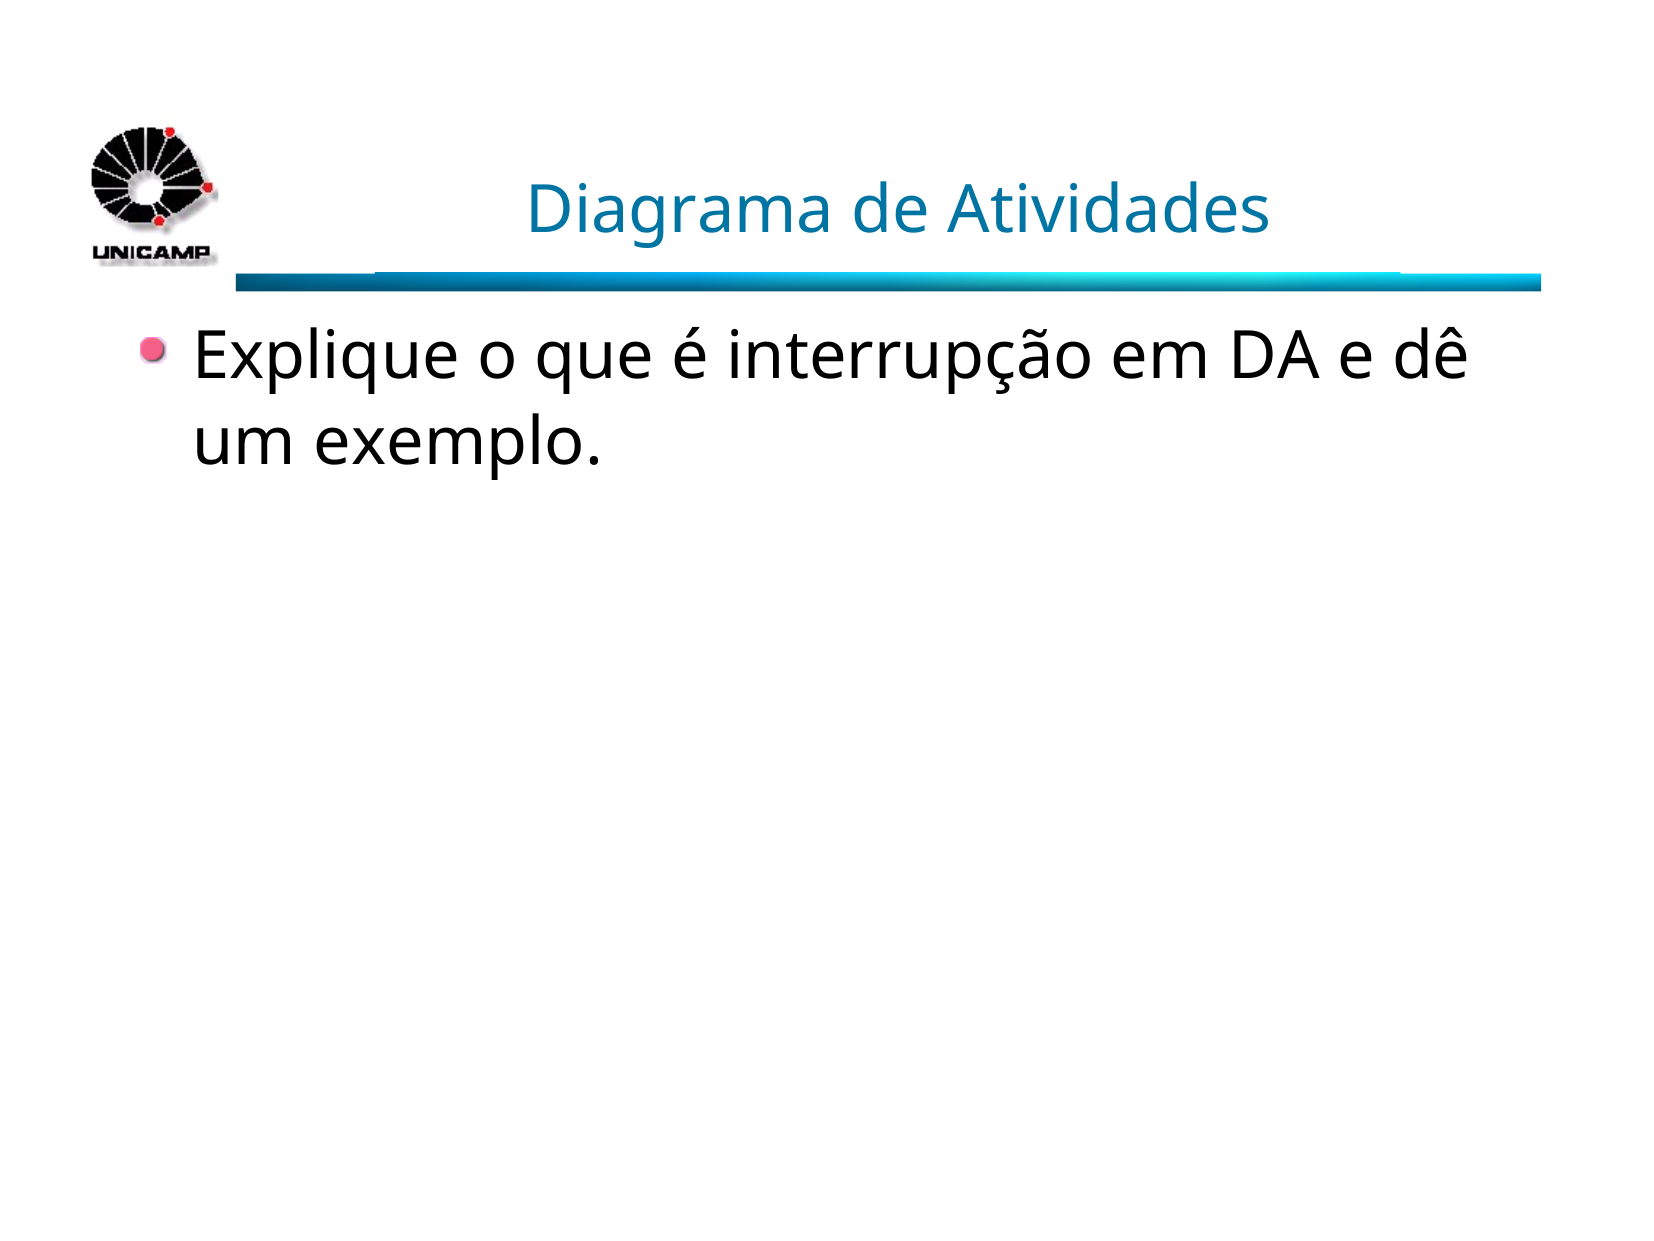

# Diagrama de Atividades
Explique o que é interrupção em DA e dê um exemplo.